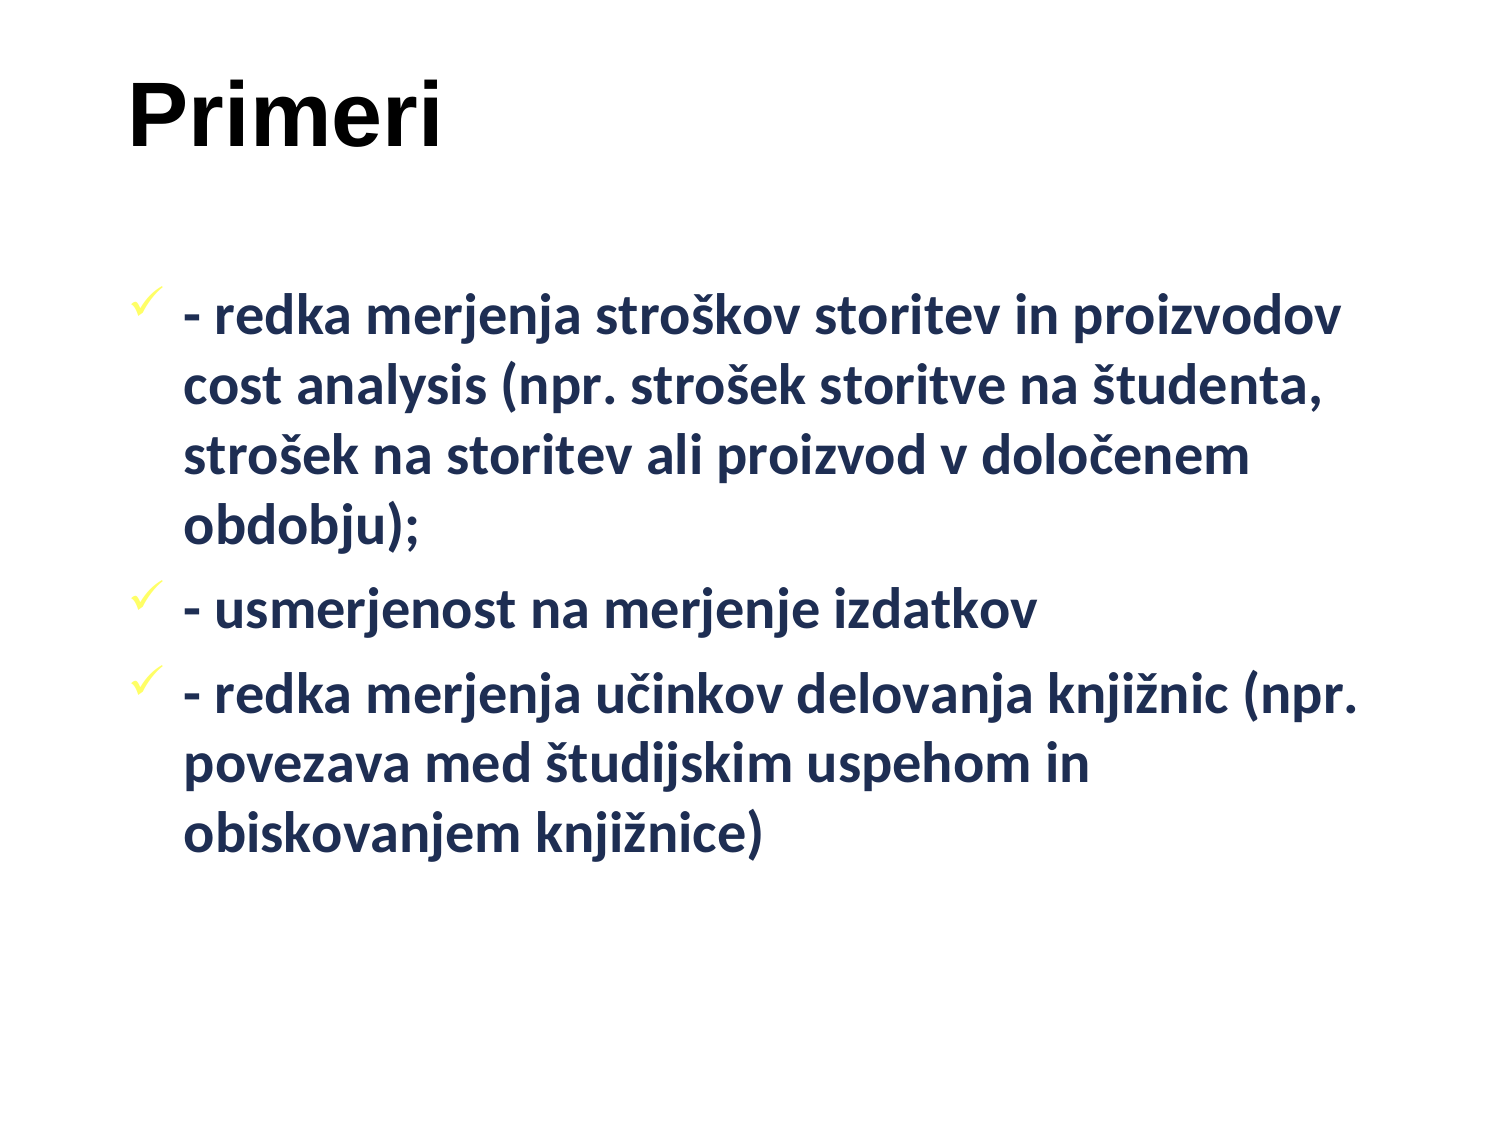

# Primeri
- redka merjenja stroškov storitev in proizvodov cost analysis (npr. strošek storitve na študenta, strošek na storitev ali proizvod v določenem obdobju);
- usmerjenost na merjenje izdatkov
- redka merjenja učinkov delovanja knjižnic (npr. povezava med študijskim uspehom in obiskovanjem knjižnice)